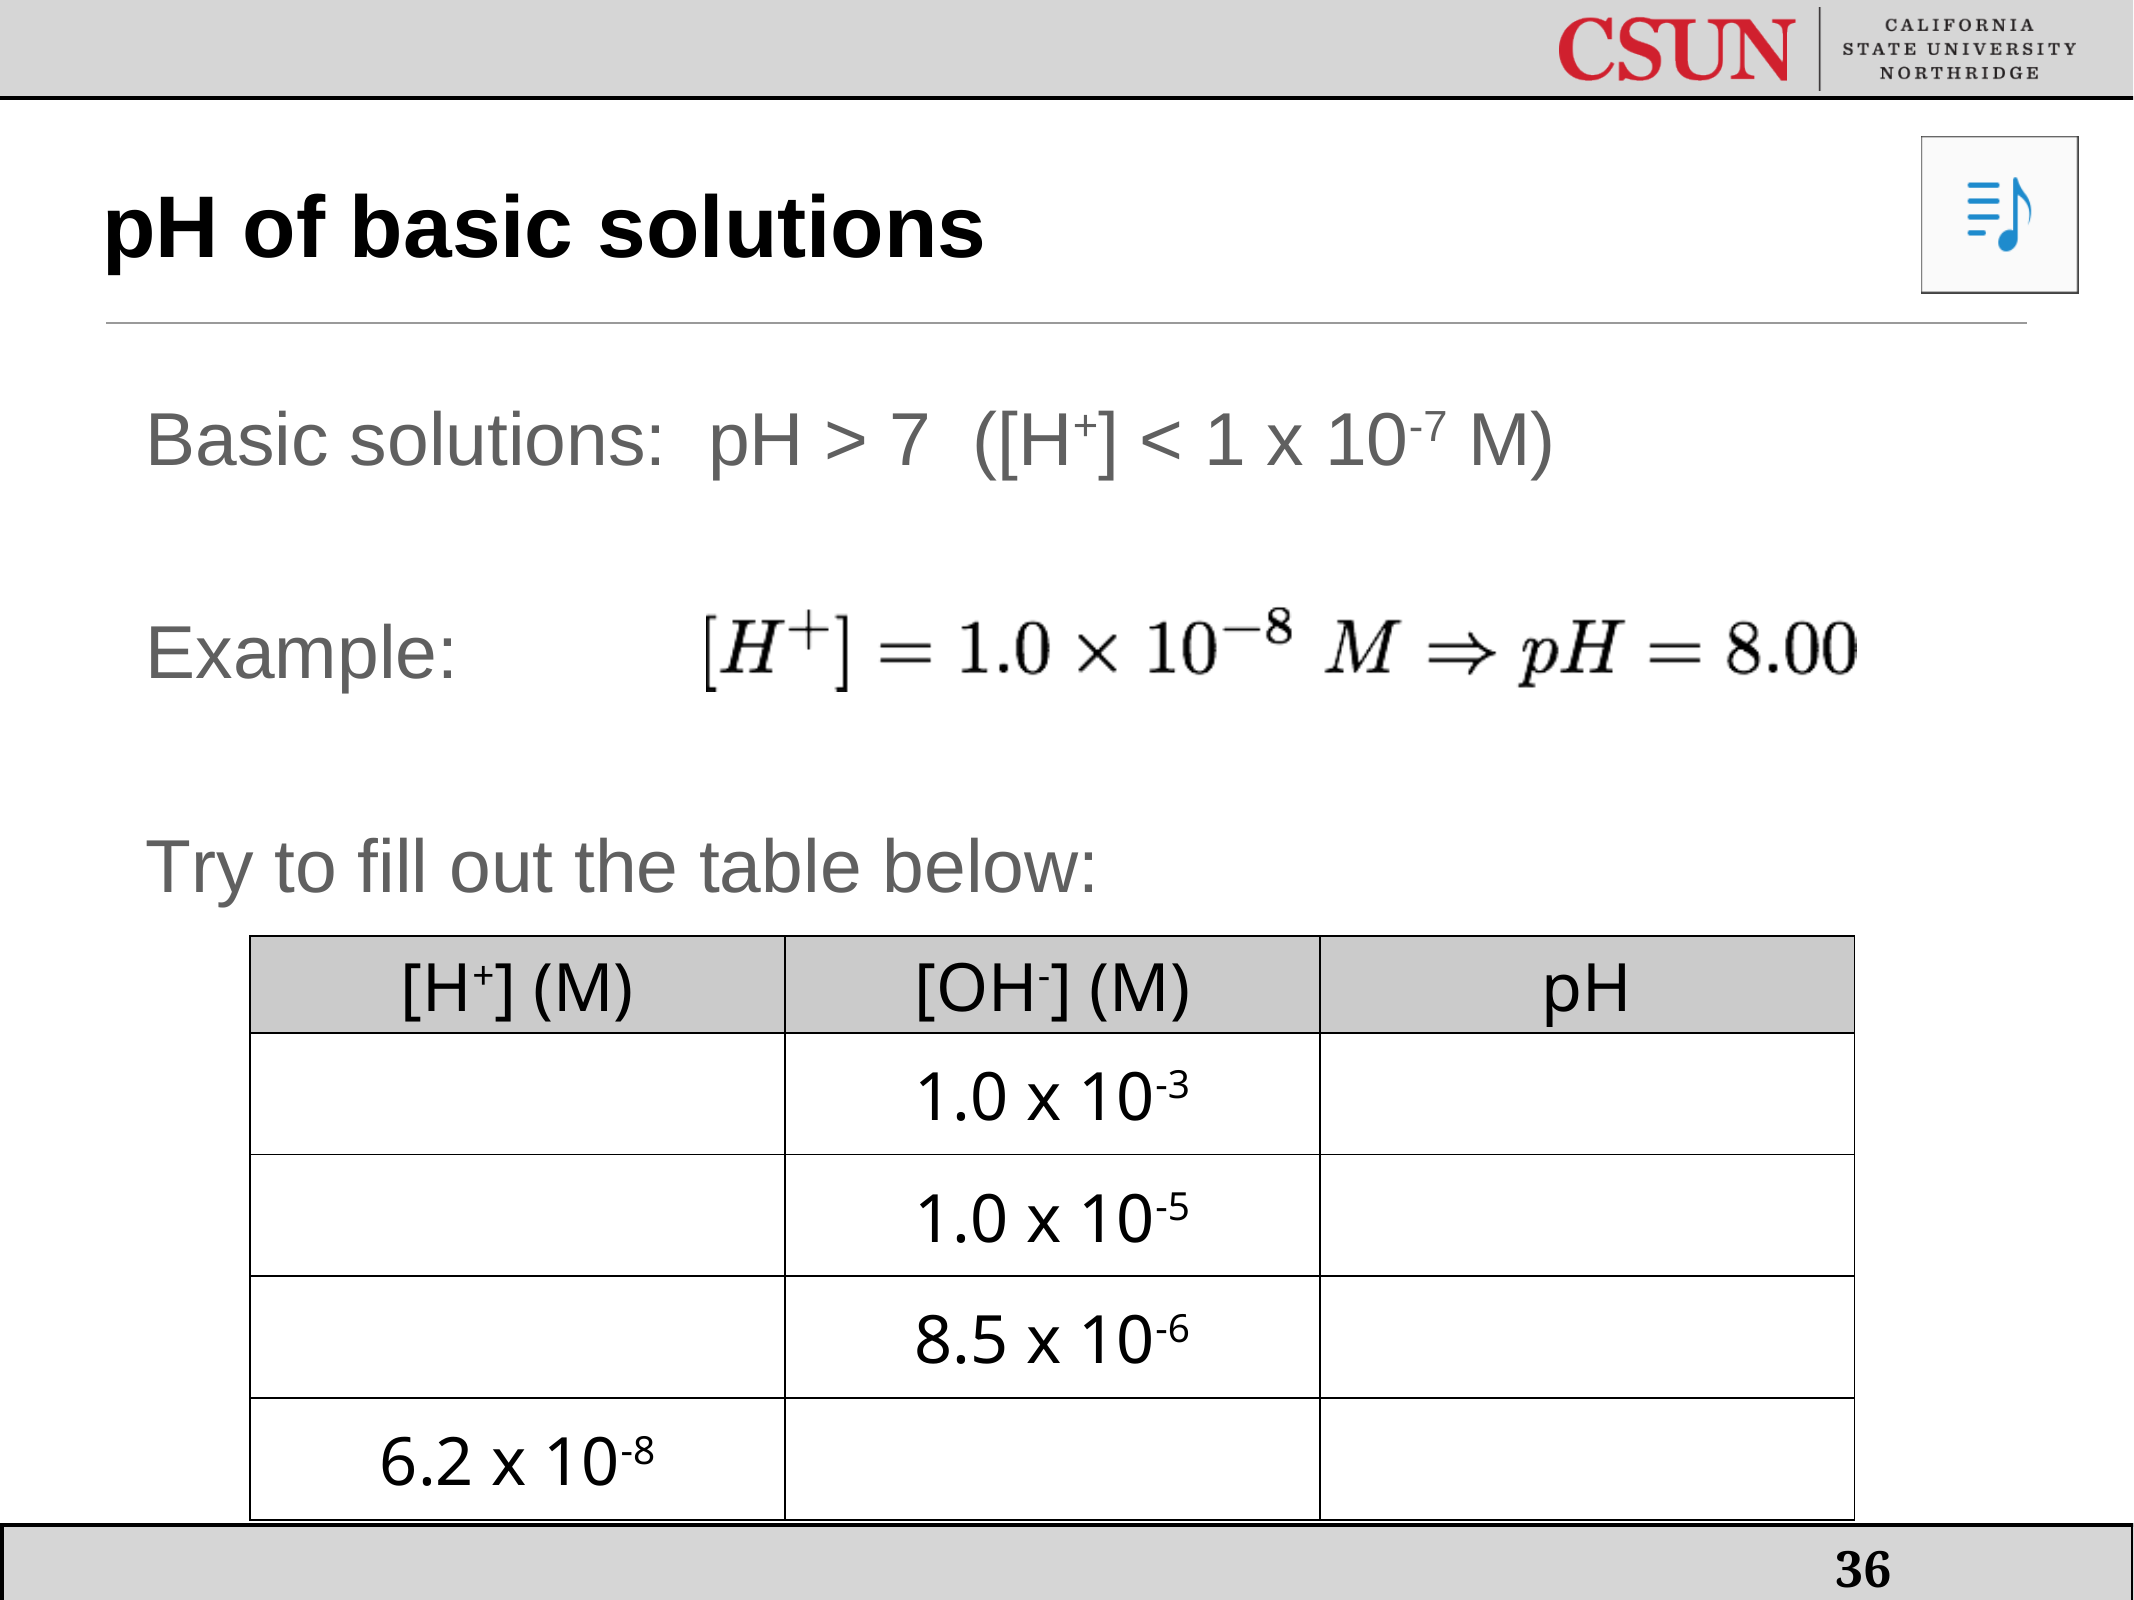

# pH of basic solutions
Basic solutions: pH > 7 ([H+] < 1 x 10-7 M)
Example:
Try to fill out the table below:
| [H+] (M) | [OH-] (M) | pH |
| --- | --- | --- |
| | 1.0 x 10-3 | |
| | 1.0 x 10-5 | |
| | 8.5 x 10-6 | |
| 6.2 x 10-8 | | |
36